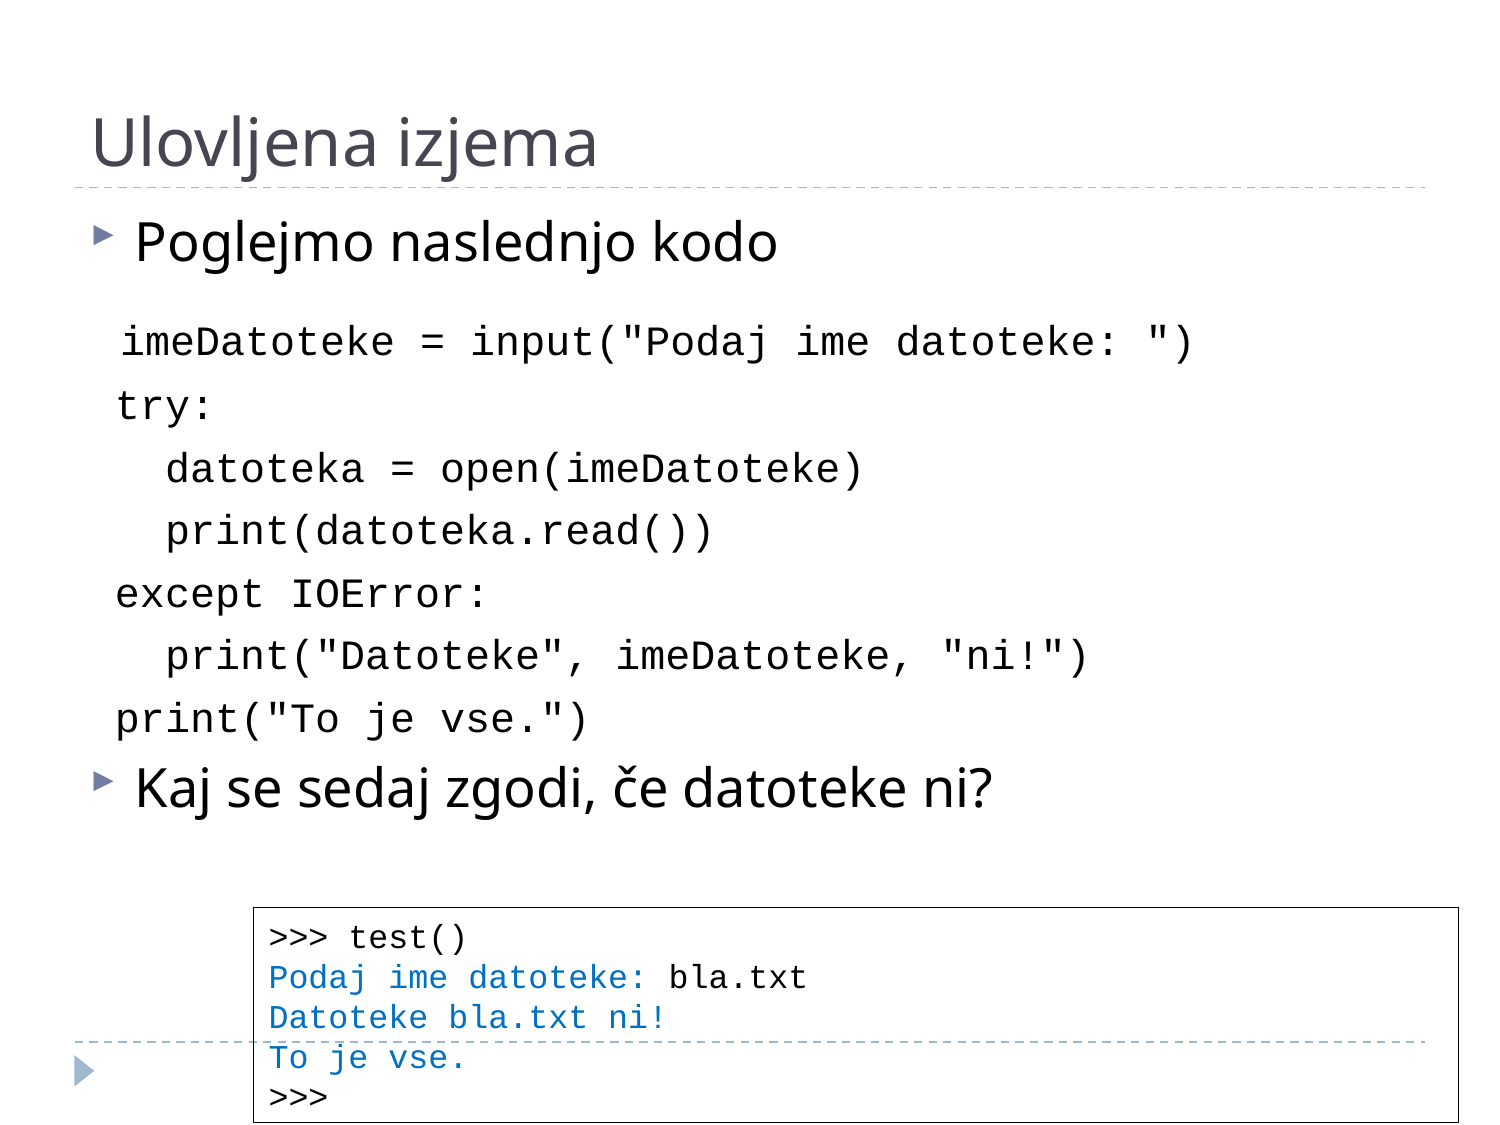

# Ulovljena izjema
Poglejmo naslednjo kodo
 imeDatoteke = input("Podaj ime datoteke: ")
 try:
 datoteka = open(imeDatoteke)
 print(datoteka.read())
 except IOError:
 print("Datoteke", imeDatoteke, "ni!")
 print("To je vse.")
Kaj se sedaj zgodi, če datoteke ni?
>>> test()
Podaj ime datoteke: bla.txt
Datoteke bla.txt ni!
To je vse.
>>>